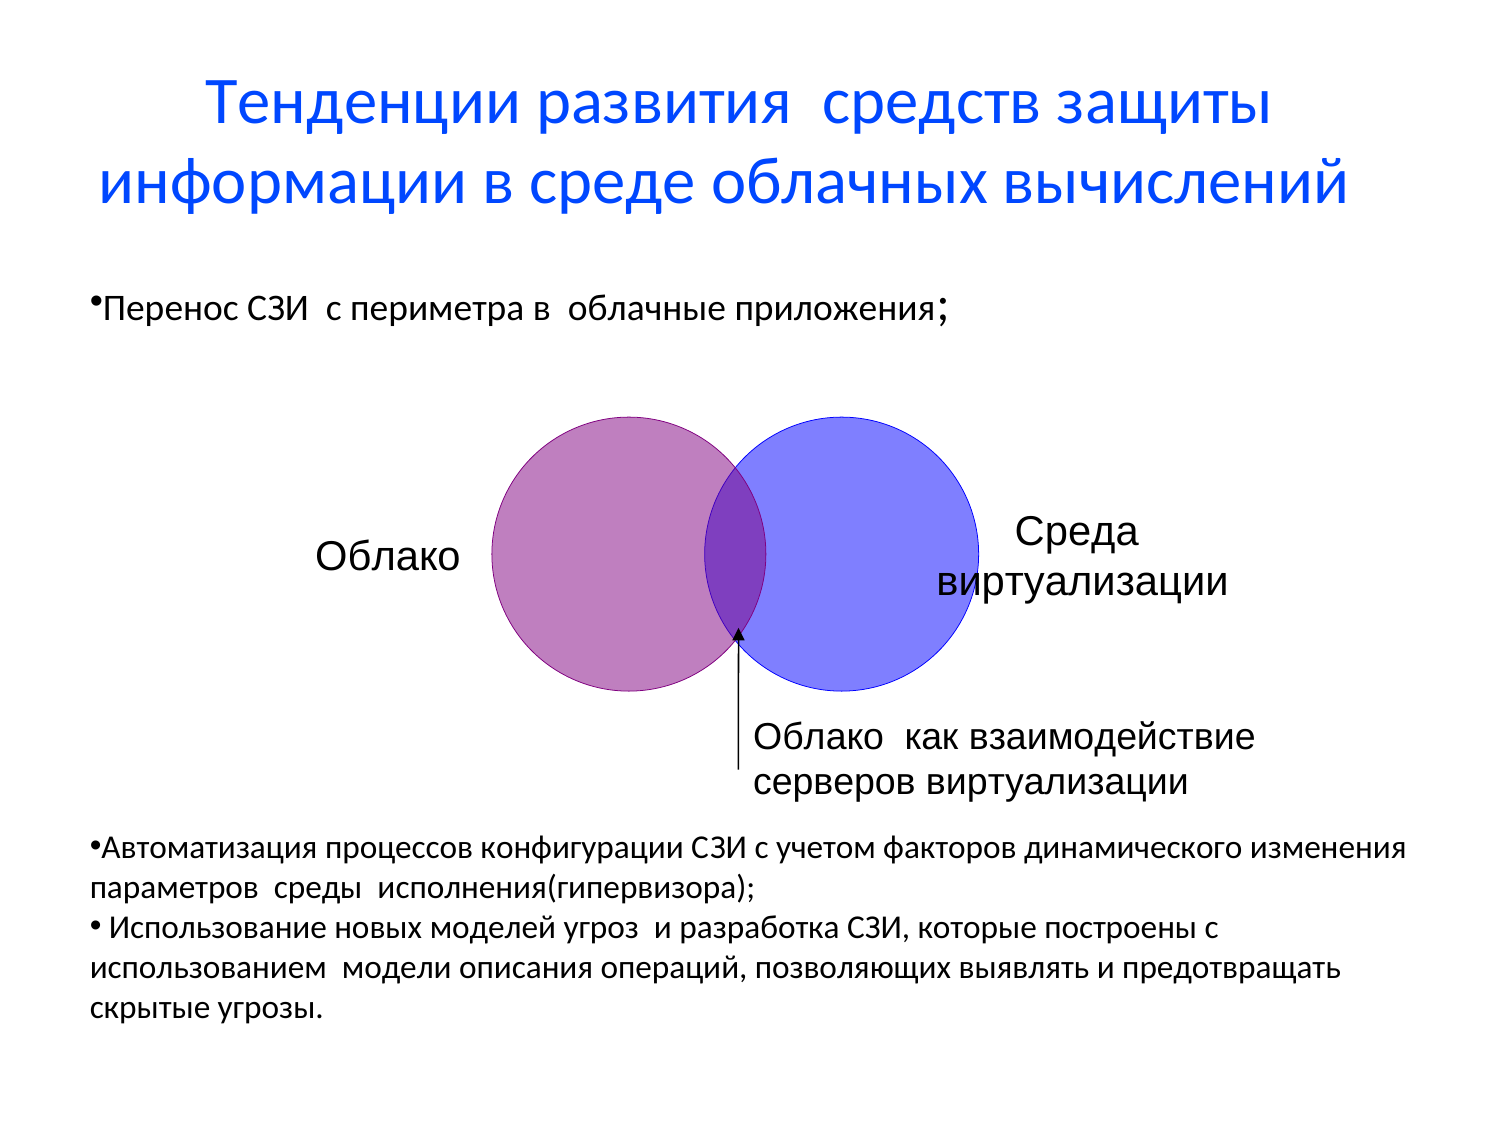

Тенденции развития средств защиты информации в среде облачных вычислений
Перенос СЗИ с периметра в облачные приложения;
Автоматизация процессов конфигурации СЗИ с учетом факторов динамического изменения параметров среды исполнения(гипервизора);
 Использование новых моделей угроз и разработка СЗИ, которые построены с использованием модели описания операций, позволяющих выявлять и предотвращать скрытые угрозы.
Облако
Среда
виртуализации
Облако как взаимодействие серверов виртуализации